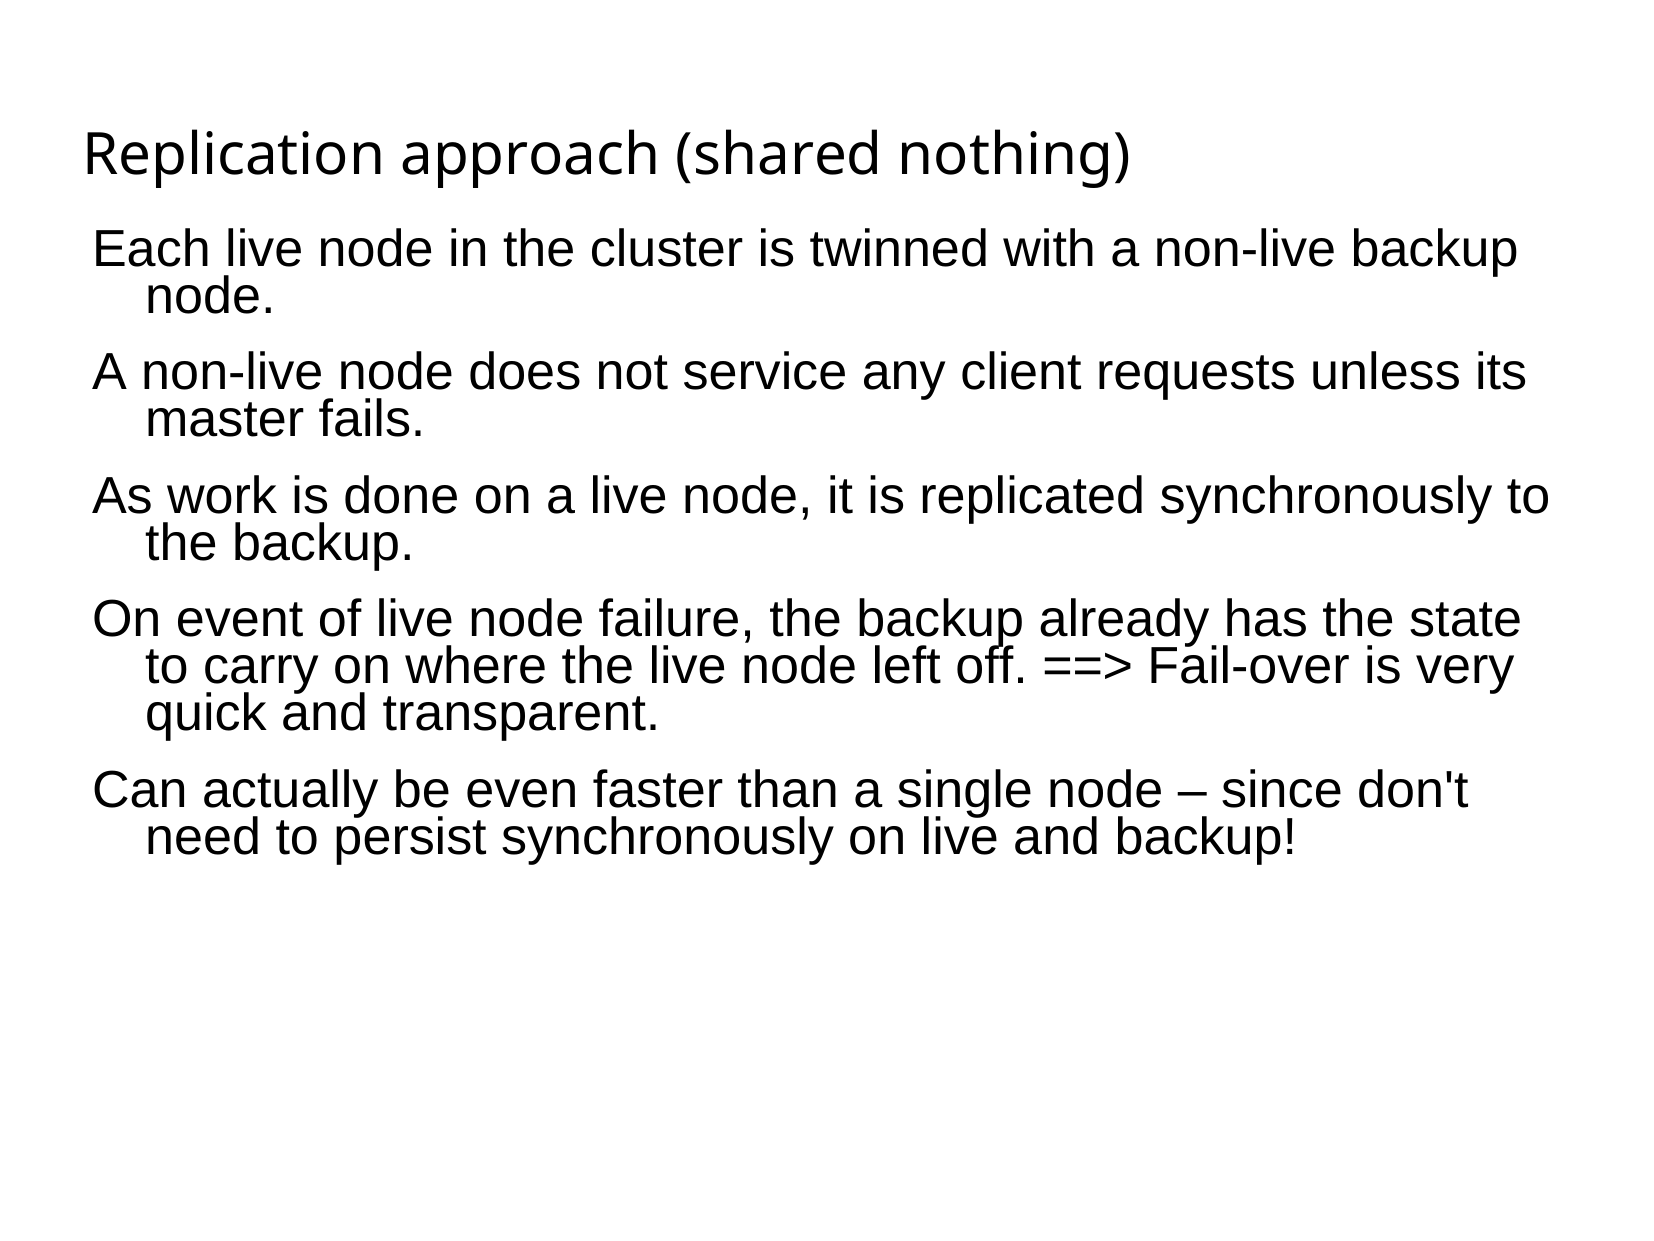

# Replication approach (shared nothing)
Each live node in the cluster is twinned with a non-live backup node.
A non-live node does not service any client requests unless its master fails.
As work is done on a live node, it is replicated synchronously to the backup.
On event of live node failure, the backup already has the state to carry on where the live node left off. ==> Fail-over is very quick and transparent.
Can actually be even faster than a single node – since don't need to persist synchronously on live and backup!